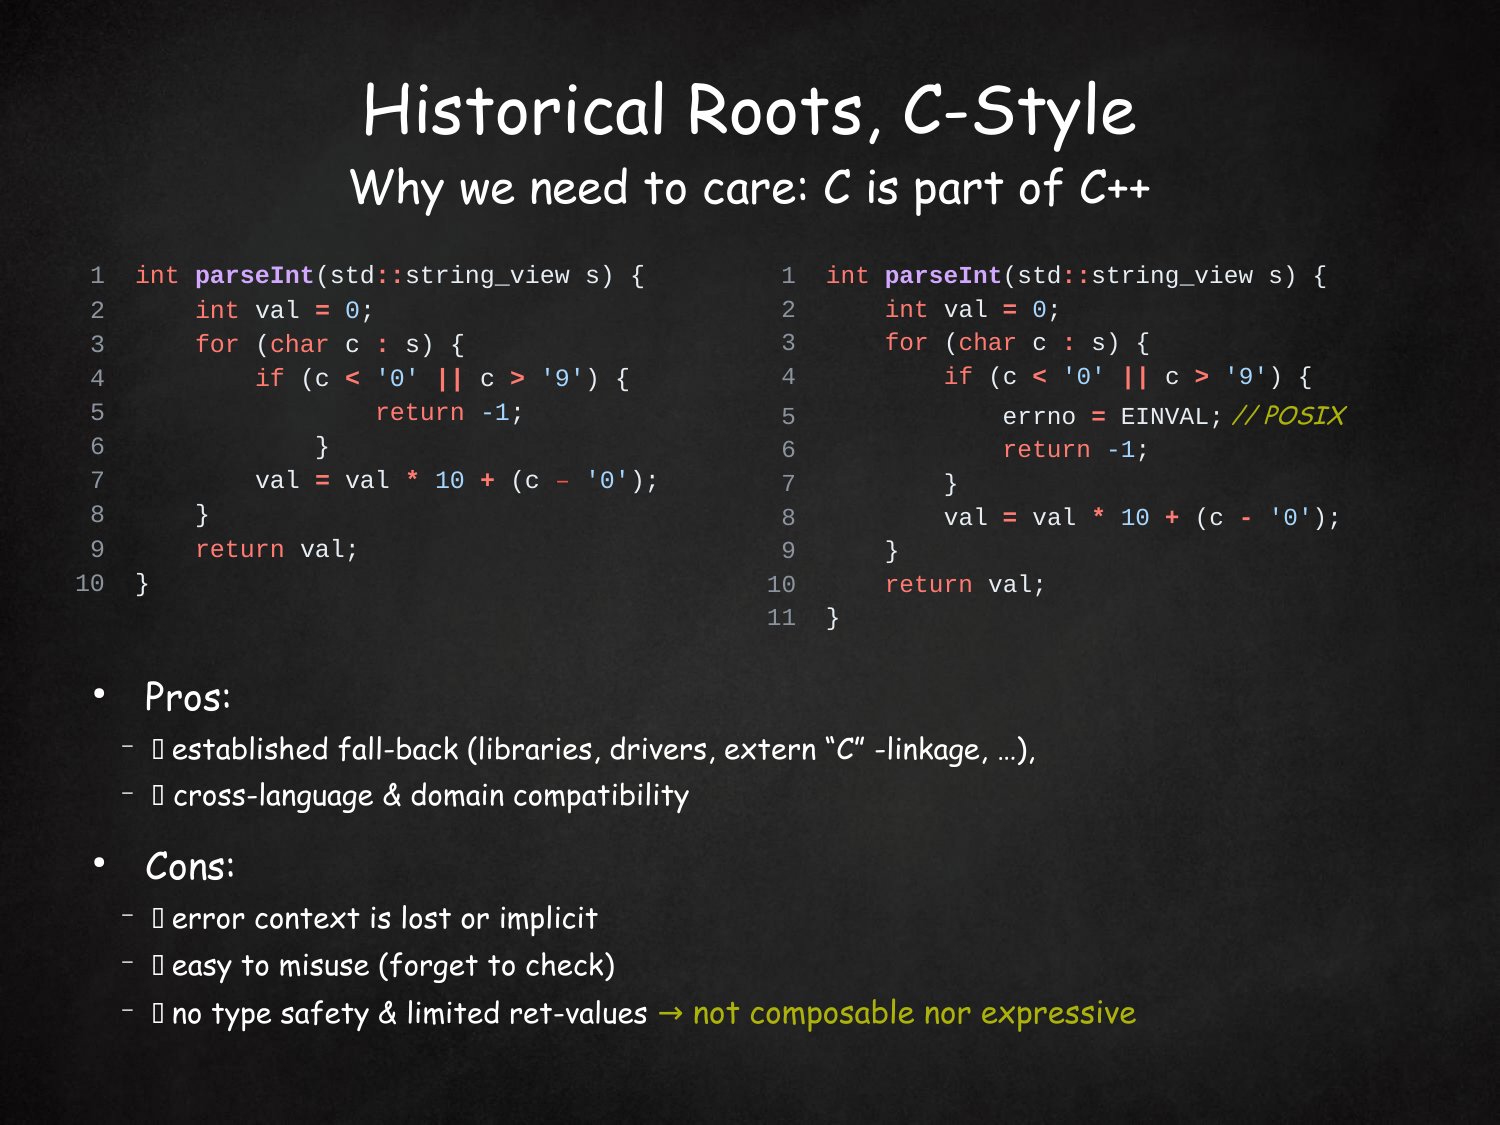

# Historical Roots, C-Style Why we need to care: C is part of C++
 1 int parseInt(std::string_view s) {
 2 int val = 0;
 3 for (char c : s) {
 4 if (c < '0' || c > '9') {
 5 return -1;
 6 }
 7 val = val * 10 + (c – '0');
 8 }
 9 return val;
10 }
 1 int parseInt(std::string_view s) {
 2 int val = 0;
 3 for (char c : s) {
 4 if (c < '0' || c > '9') {
 5 errno = EINVAL; // POSIX
 6 return -1;
 7 }
 8 val = val * 10 + (c - '0');
 9 }
10 return val;
11 }
Pros:
✅ established fall-back (libraries, drivers, extern “C” -linkage, …),
✅ cross-language & domain compatibility
Cons:
❌ error context is lost or implicit
❌ easy to misuse (forget to check)
❌ no type safety & limited ret-values → not composable nor expressive